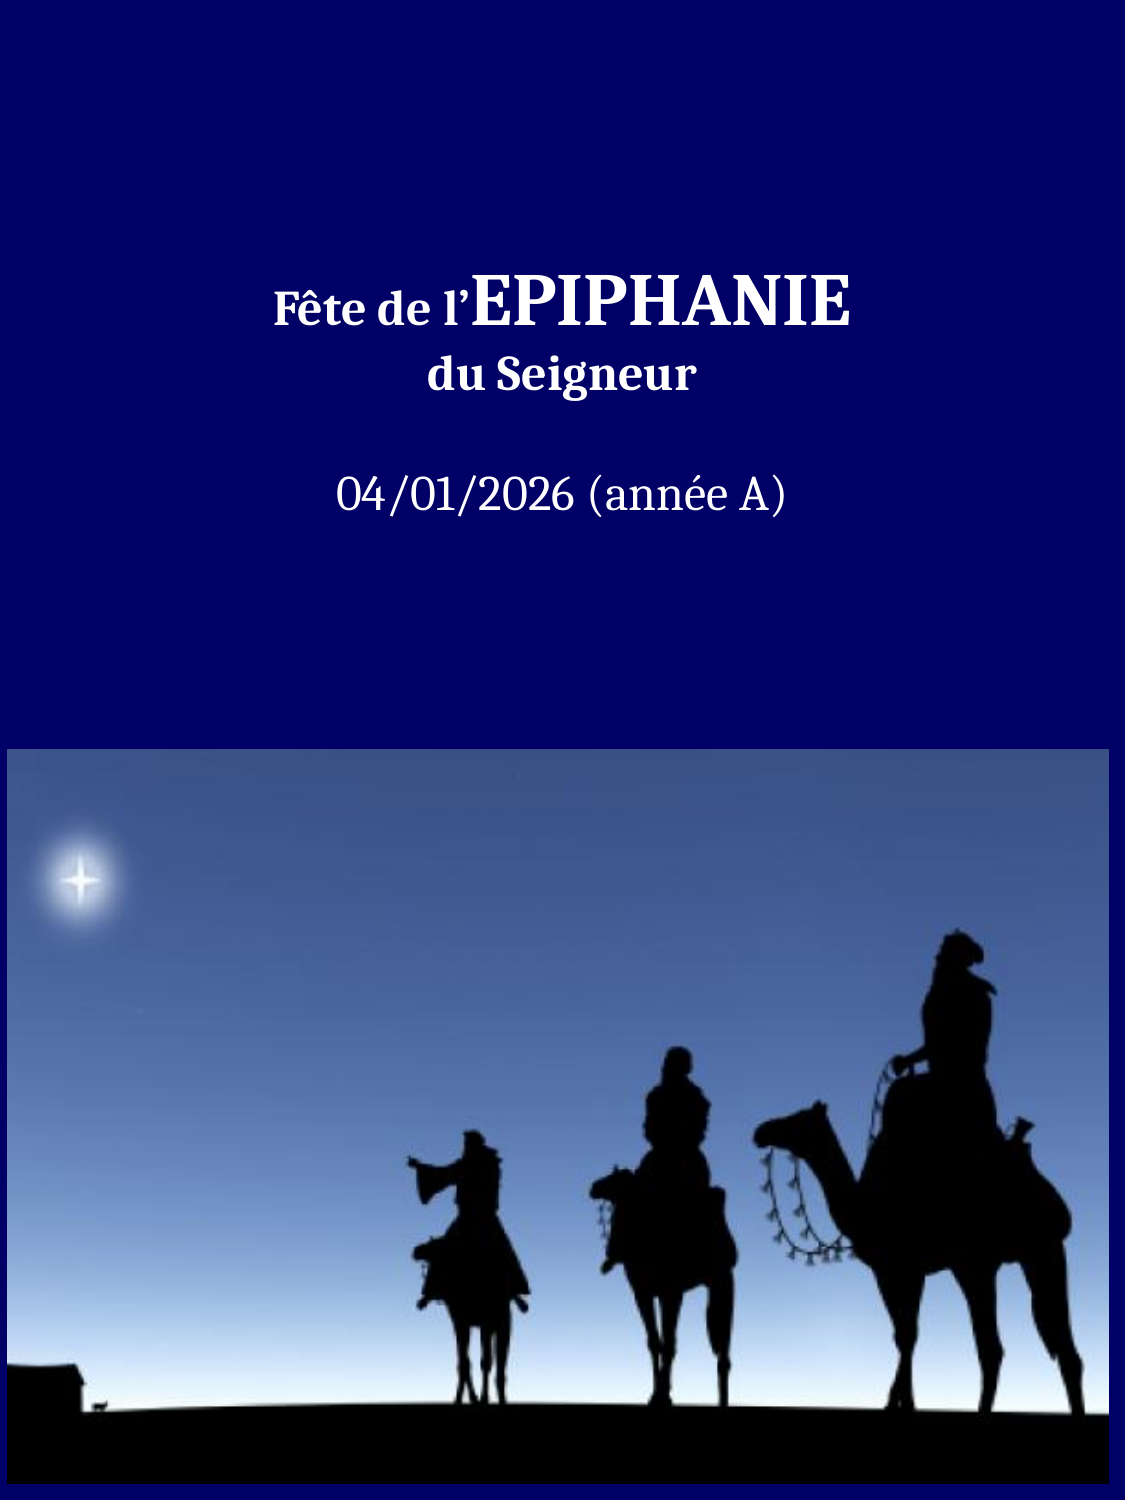

Fête de l’EPIPHANIE
du Seigneur
04/01/2026 (année A)